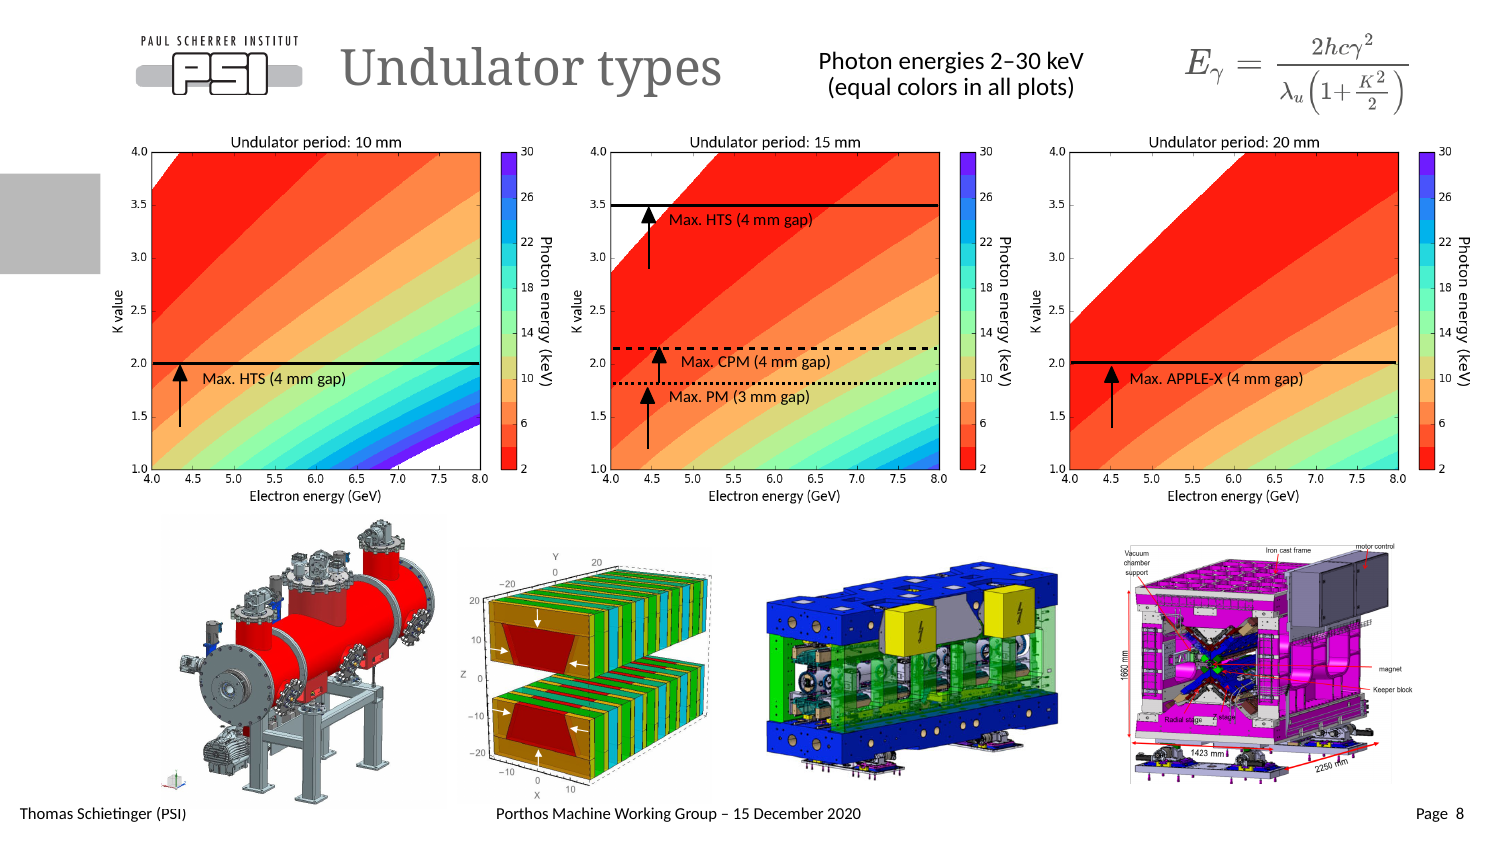

# Undulator types
Photon energies 2–30 keV
(equal colors in all plots)
Max. HTS (4 mm gap)
Max. CPM (4 mm gap)
Max. HTS (4 mm gap)
Max. APPLE-X (4 mm gap)
Max. PM (3 mm gap)